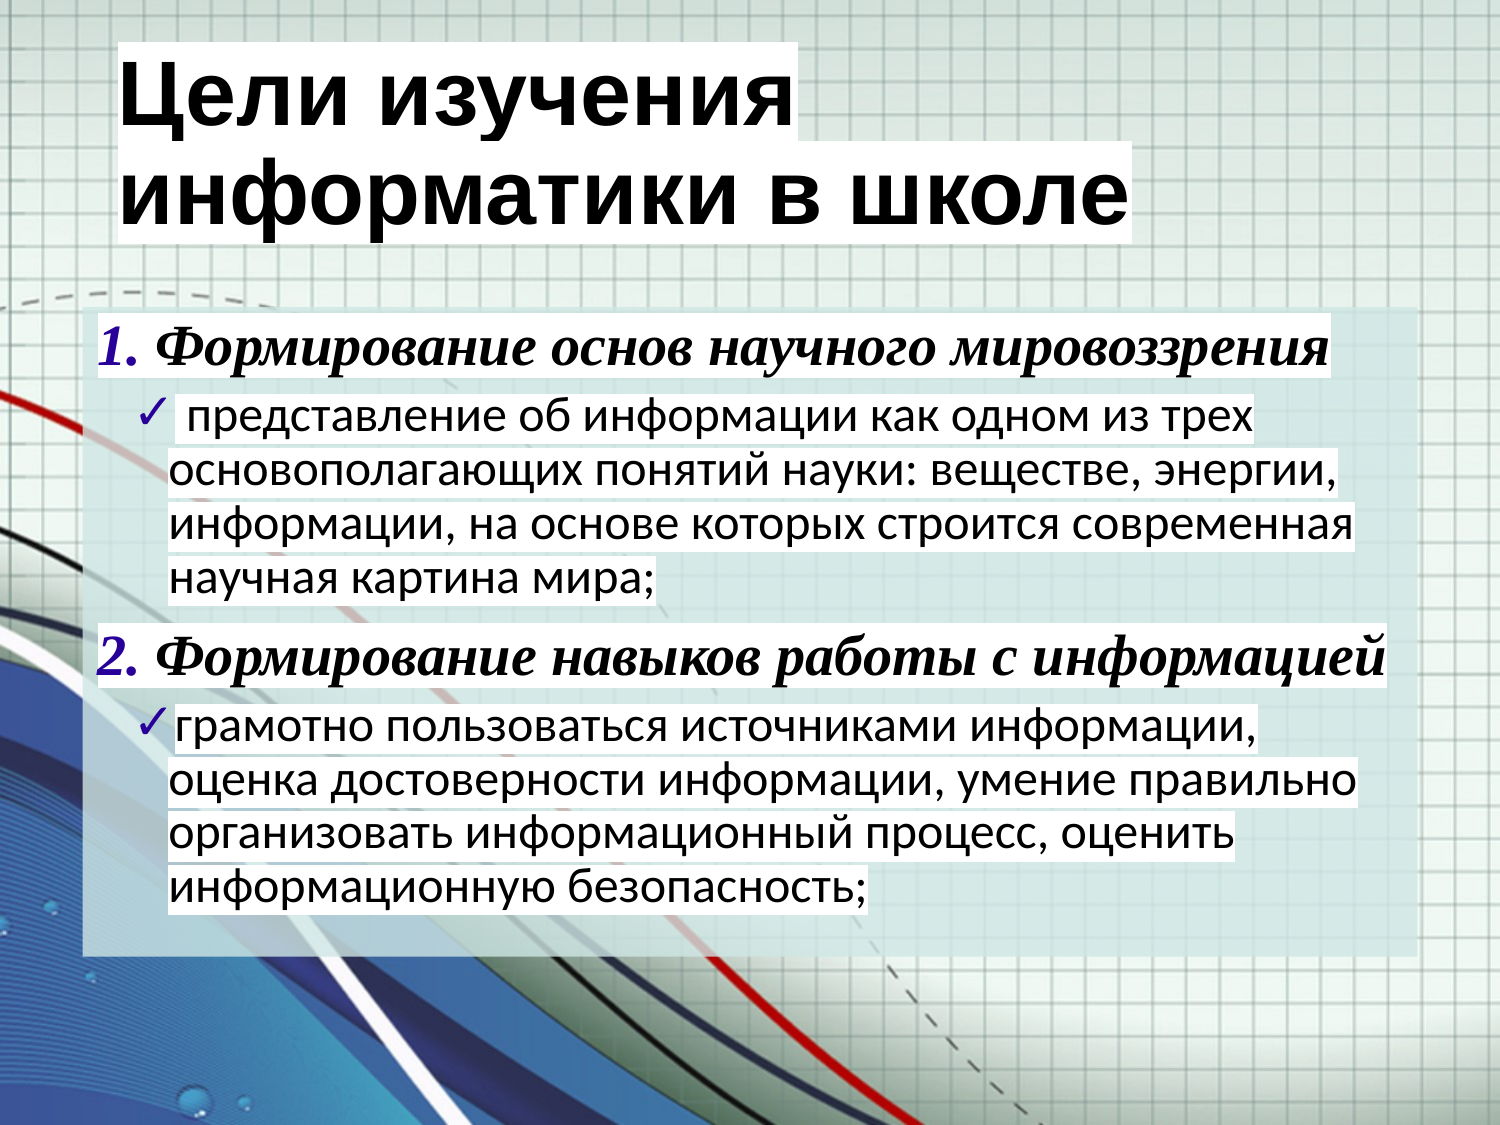

Цели изучения информатики в школе
#
Формирование основ научного мировоззрения
 представление об информации как одном из трех основополагающих понятий науки: веществе, энергии, информации, на основе которых строится современная научная картина мира;
Формирование навыков работы с информацией
грамотно пользоваться источниками информации, оценка достоверности информации, умение правильно организовать информационный процесс, оценить информационную безопасность;